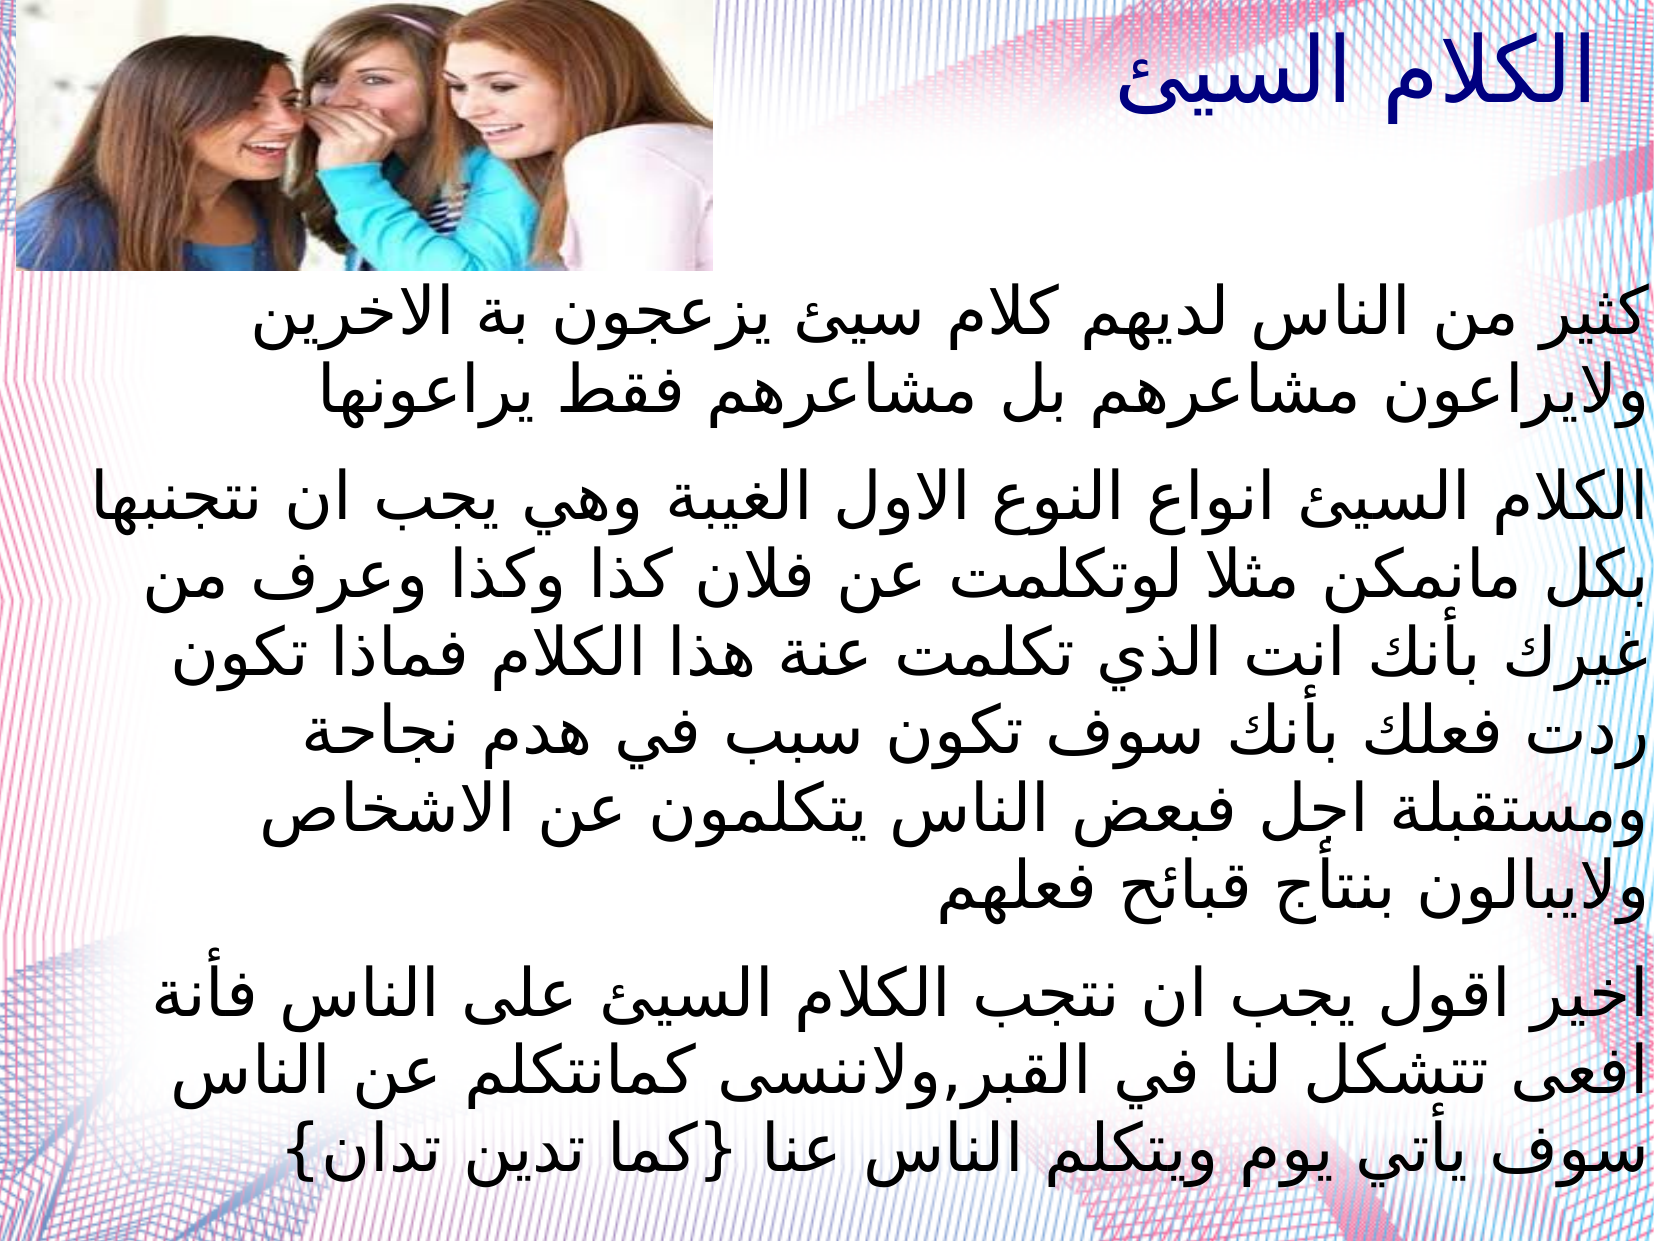

# الكلام السيئ
كثير من الناس لديهم كلام سيئ يزعجون بة الاخرين ولايراعون مشاعرهم بل مشاعرهم فقط يراعونها
الكلام السيئ انواع النوع الاول الغيبة وهي يجب ان نتجنبها بكل مانمكن مثلا لوتكلمت عن فلان كذا وكذا وعرف من غيرك بأنك انت الذي تكلمت عنة هذا الكلام فماذا تكون ردت فعلك بأنك سوف تكون سبب في هدم نجاحة ومستقبلة اجل فبعض الناس يتكلمون عن الاشخاص ولايبالون بنتأج قبائح فعلهم
اخير اقول يجب ان نتجب الكلام السيئ على الناس فأنة افعى تتشكل لنا في القبر,ولاننسى كمانتكلم عن الناس سوف يأتي يوم ويتكلم الناس عنا {كما تدين تدان}